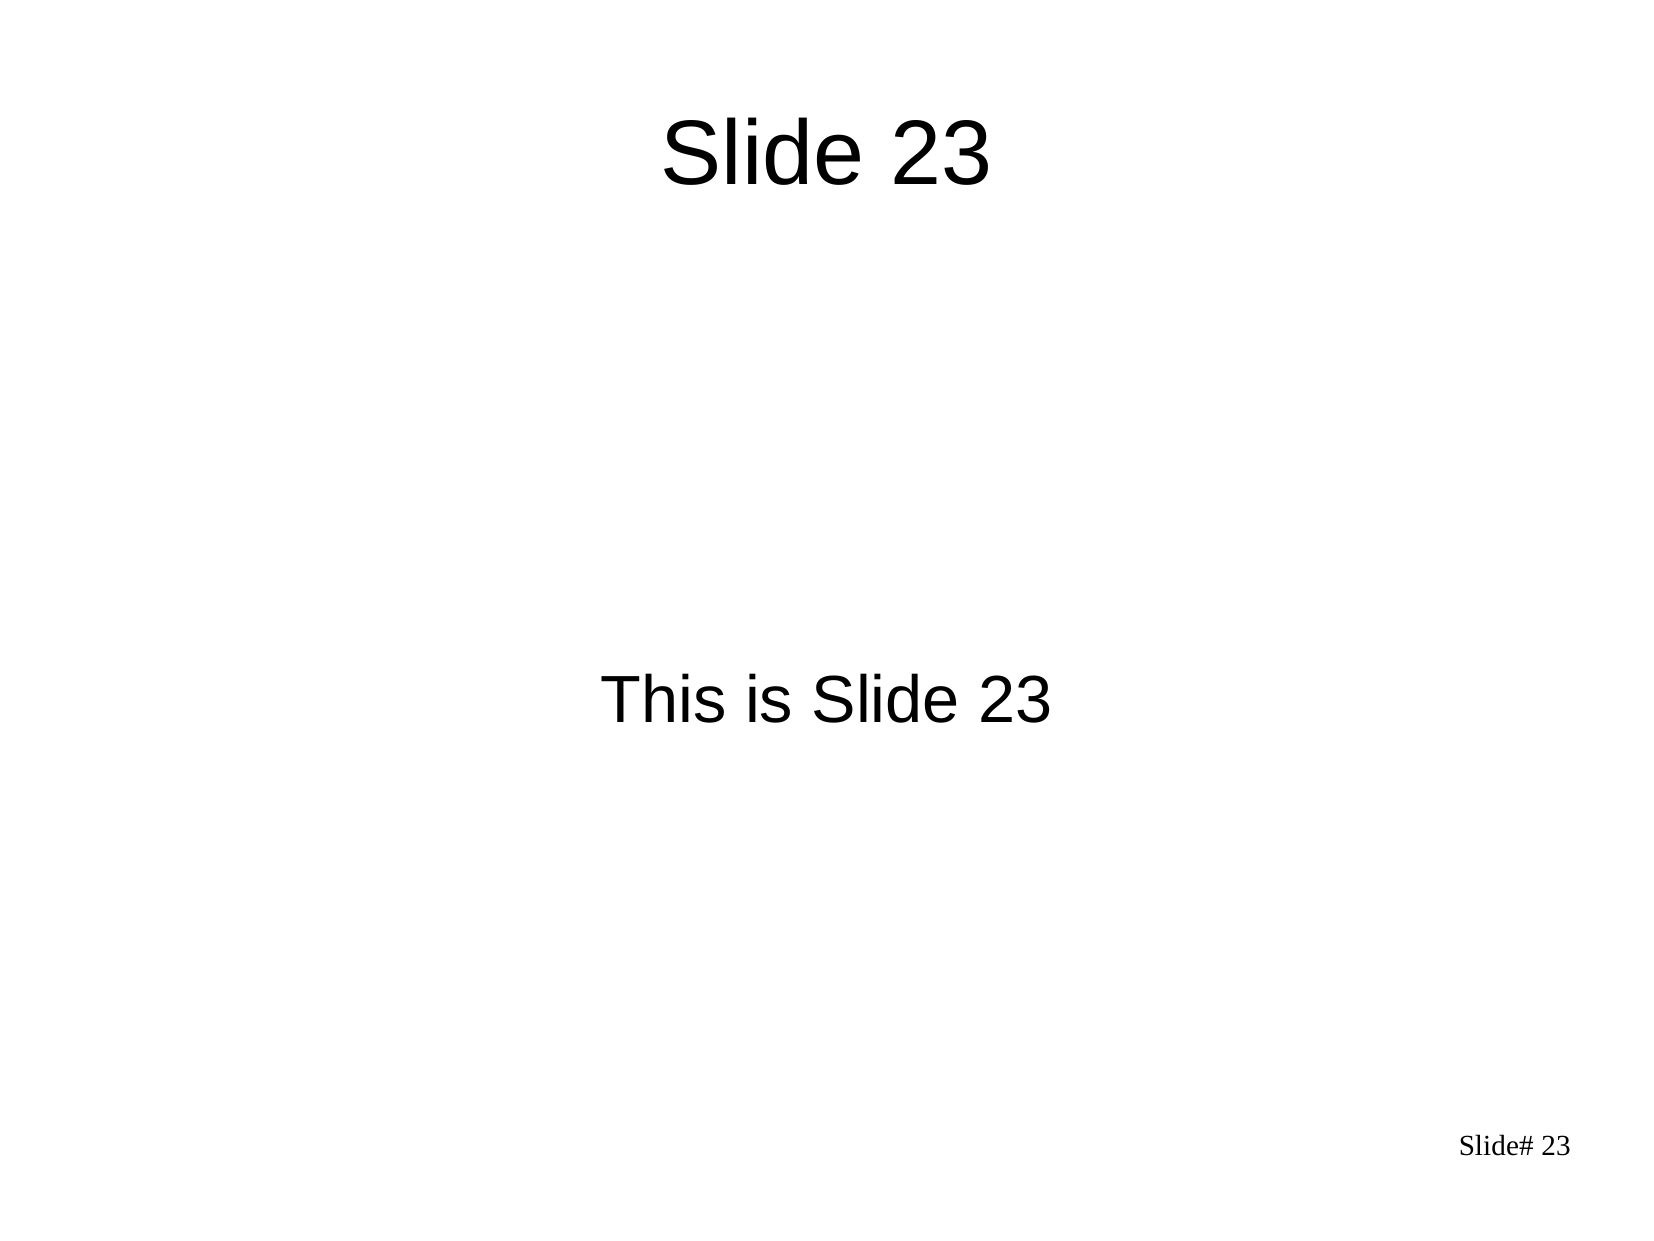

# Slide 23
This is Slide 23
23